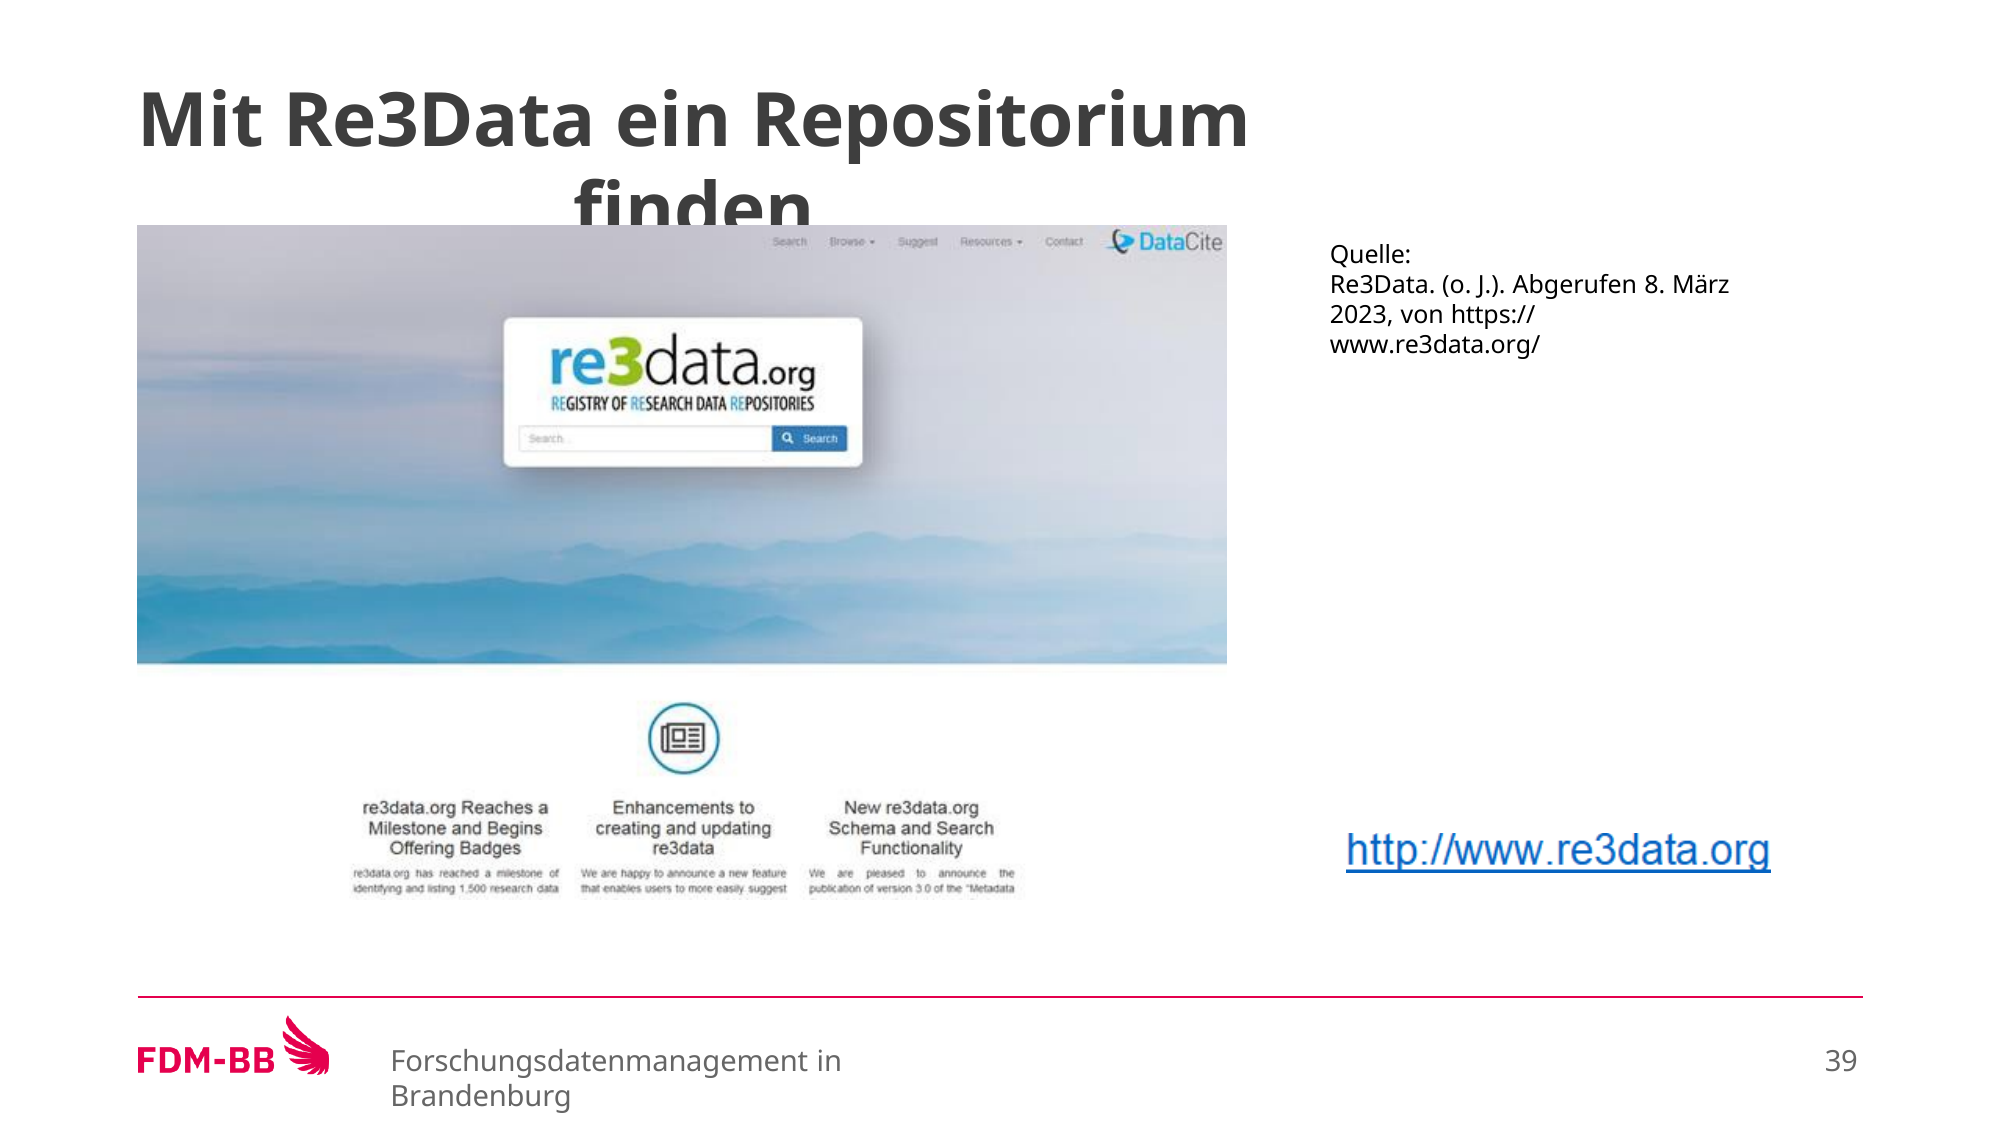

# Mit Re3Data ein Repositorium finden
Quelle:
Re3Data. (o. J.). Abgerufen 8. März 2023, von https://www.re3data.org/
Forschungsdatenmanagement in Brandenburg
39